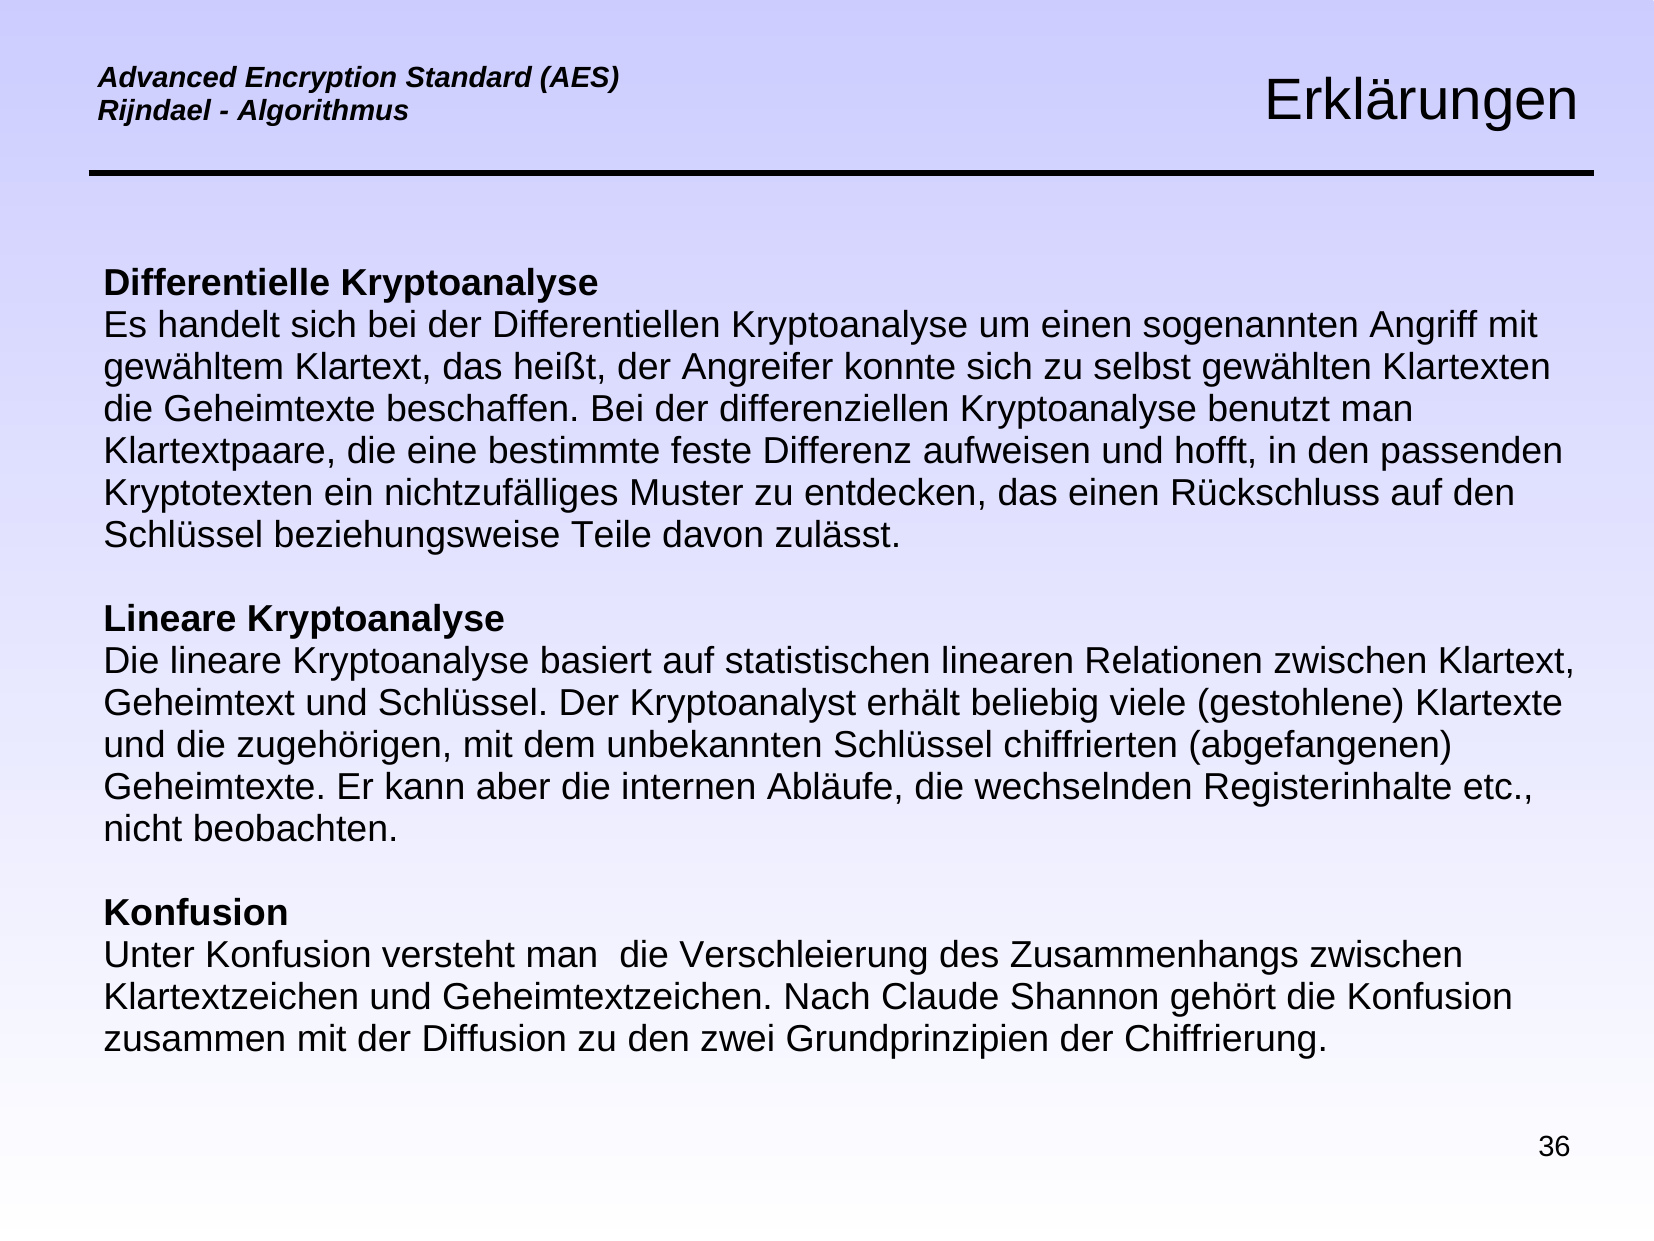

Advanced Encryption Standard (AES)
Rijndael - Algorithmus
Erklärungen
Differentielle Kryptoanalyse
Es handelt sich bei der Differentiellen Kryptoanalyse um einen sogenannten Angriff mit gewähltem Klartext, das heißt, der Angreifer konnte sich zu selbst gewählten Klartexten die Geheimtexte beschaffen. Bei der differenziellen Kryptoanalyse benutzt man Klartextpaare, die eine bestimmte feste Differenz aufweisen und hofft, in den passenden Kryptotexten ein nichtzufälliges Muster zu entdecken, das einen Rückschluss auf den Schlüssel beziehungsweise Teile davon zulässt.
Lineare Kryptoanalyse
Die lineare Kryptoanalyse basiert auf statistischen linearen Relationen zwischen Klartext, Geheimtext und Schlüssel. Der Kryptoanalyst erhält beliebig viele (gestohlene) Klartexte und die zugehörigen, mit dem unbekannten Schlüssel chiffrierten (abgefangenen) Geheimtexte. Er kann aber die internen Abläufe, die wechselnden Registerinhalte etc., nicht beobachten.
Konfusion
Unter Konfusion versteht man die Verschleierung des Zusammenhangs zwischen Klartextzeichen und Geheimtextzeichen. Nach Claude Shannon gehört die Konfusion zusammen mit der Diffusion zu den zwei Grundprinzipien der Chiffrierung.
36